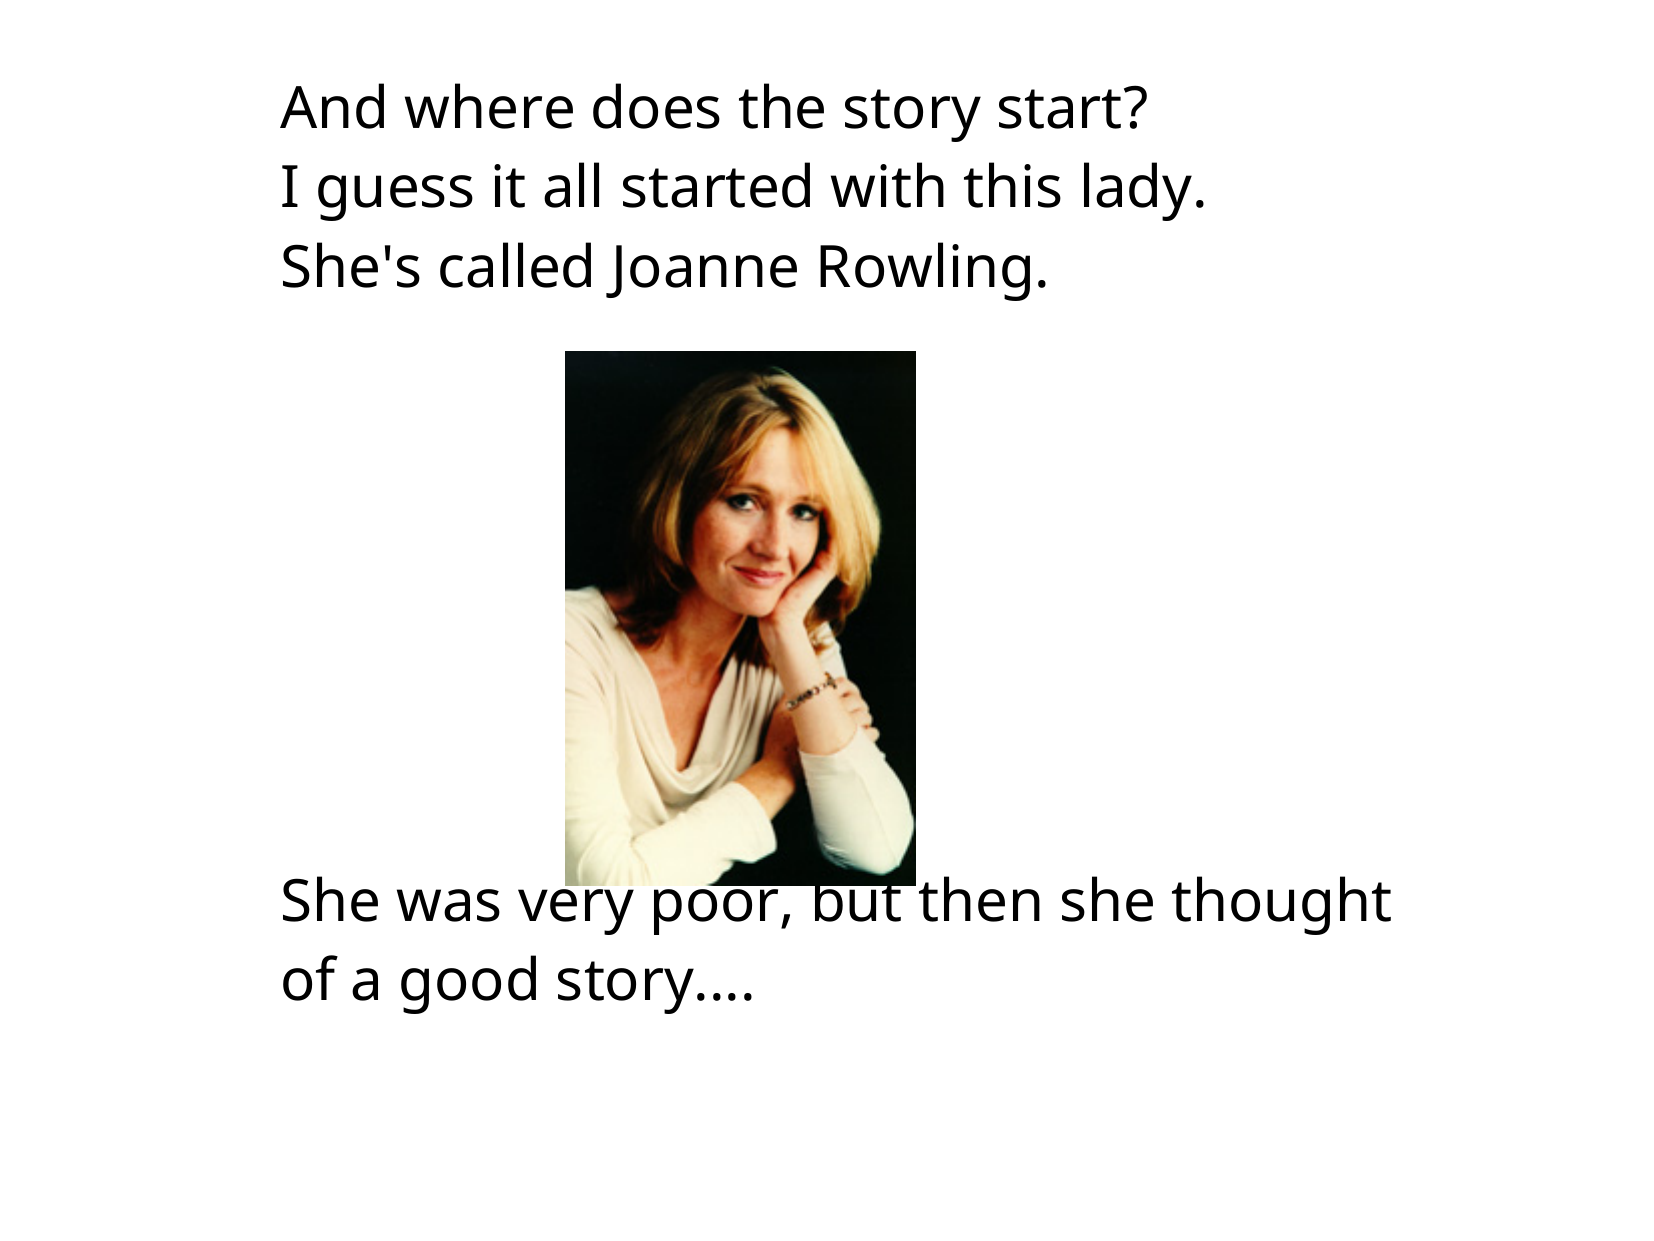

And where does the story start?
I guess it all started with this lady.
She's called Joanne Rowling.
She was very poor, but then she thought
of a good story....